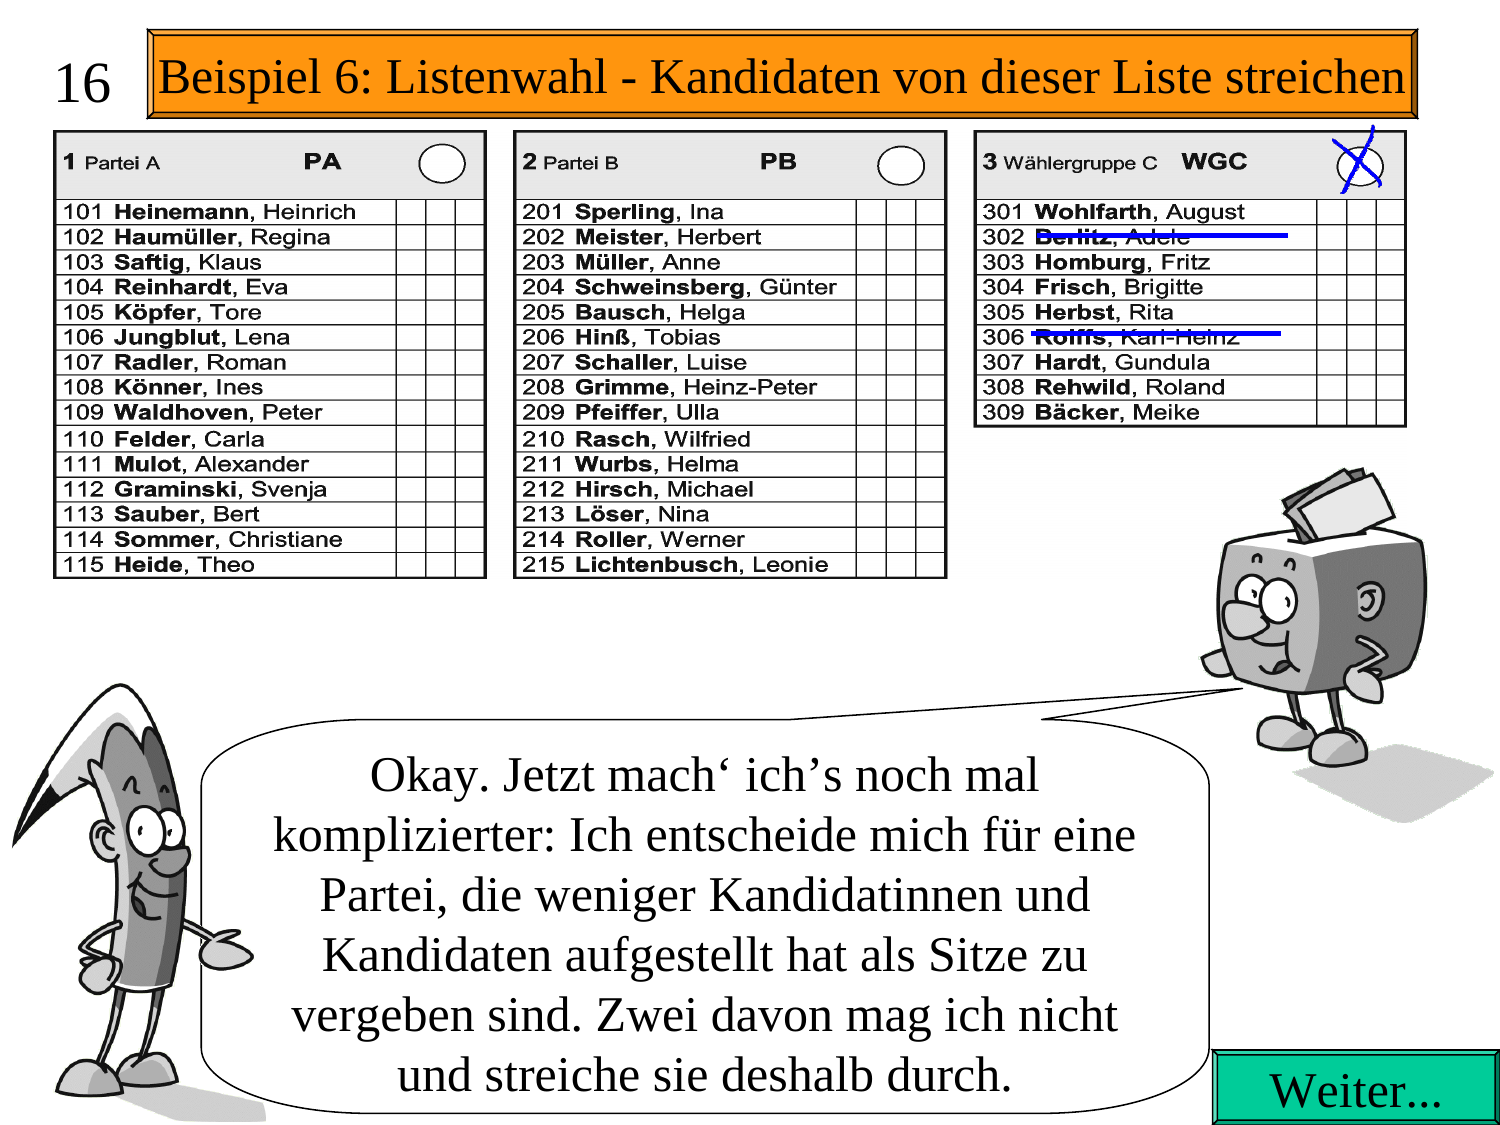

Beispiel 6: Listenwahl - Kandidaten von dieser Liste streichen
16
Okay. Jetzt mach‘ ich’s noch mal komplizierter: Ich entscheide mich für eine Partei, die weniger Kandidatinnen und Kandidaten aufgestellt hat als Sitze zu vergeben sind. Zwei davon mag ich nicht und streiche sie deshalb durch.
Weiter...